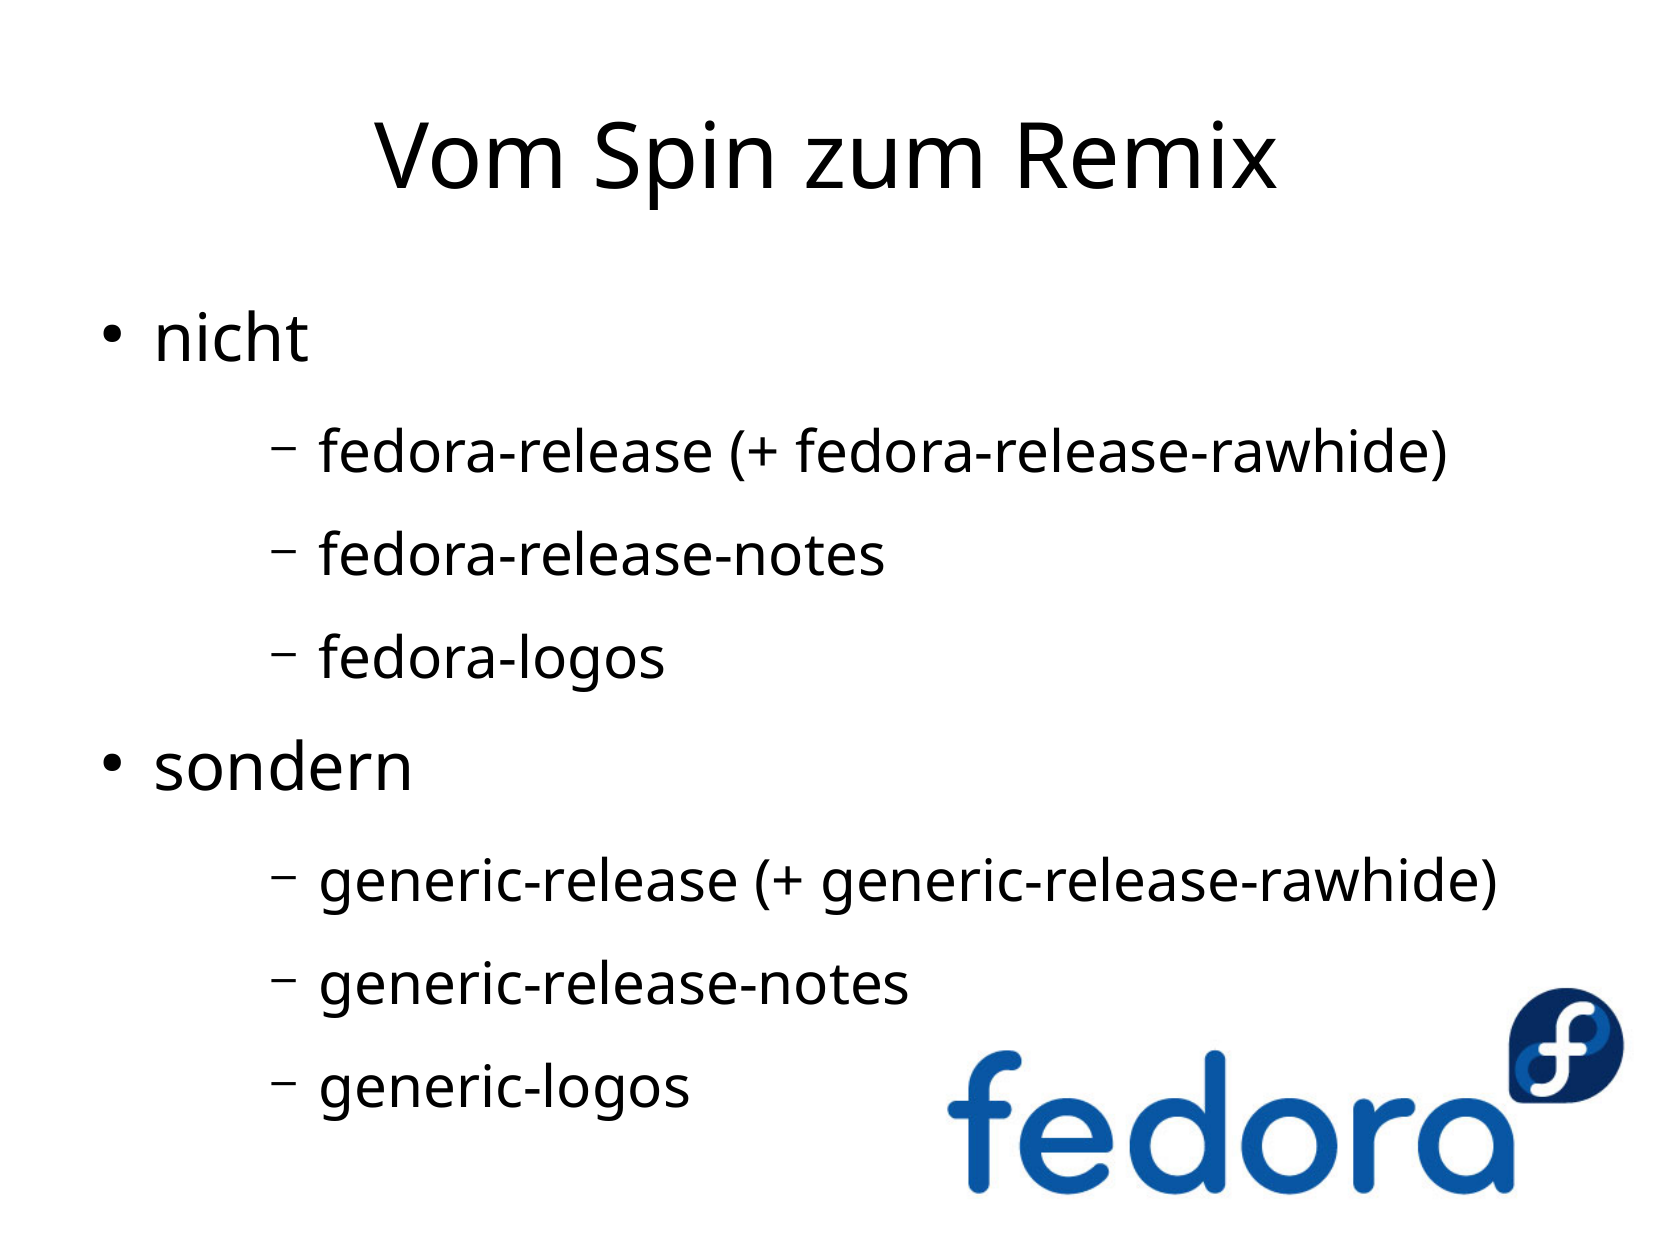

# Vom Spin zum Remix
nicht
fedora-release (+ fedora-release-rawhide)
fedora-release-notes
fedora-logos
sondern
generic-release (+ generic-release-rawhide)
generic-release-notes
generic-logos